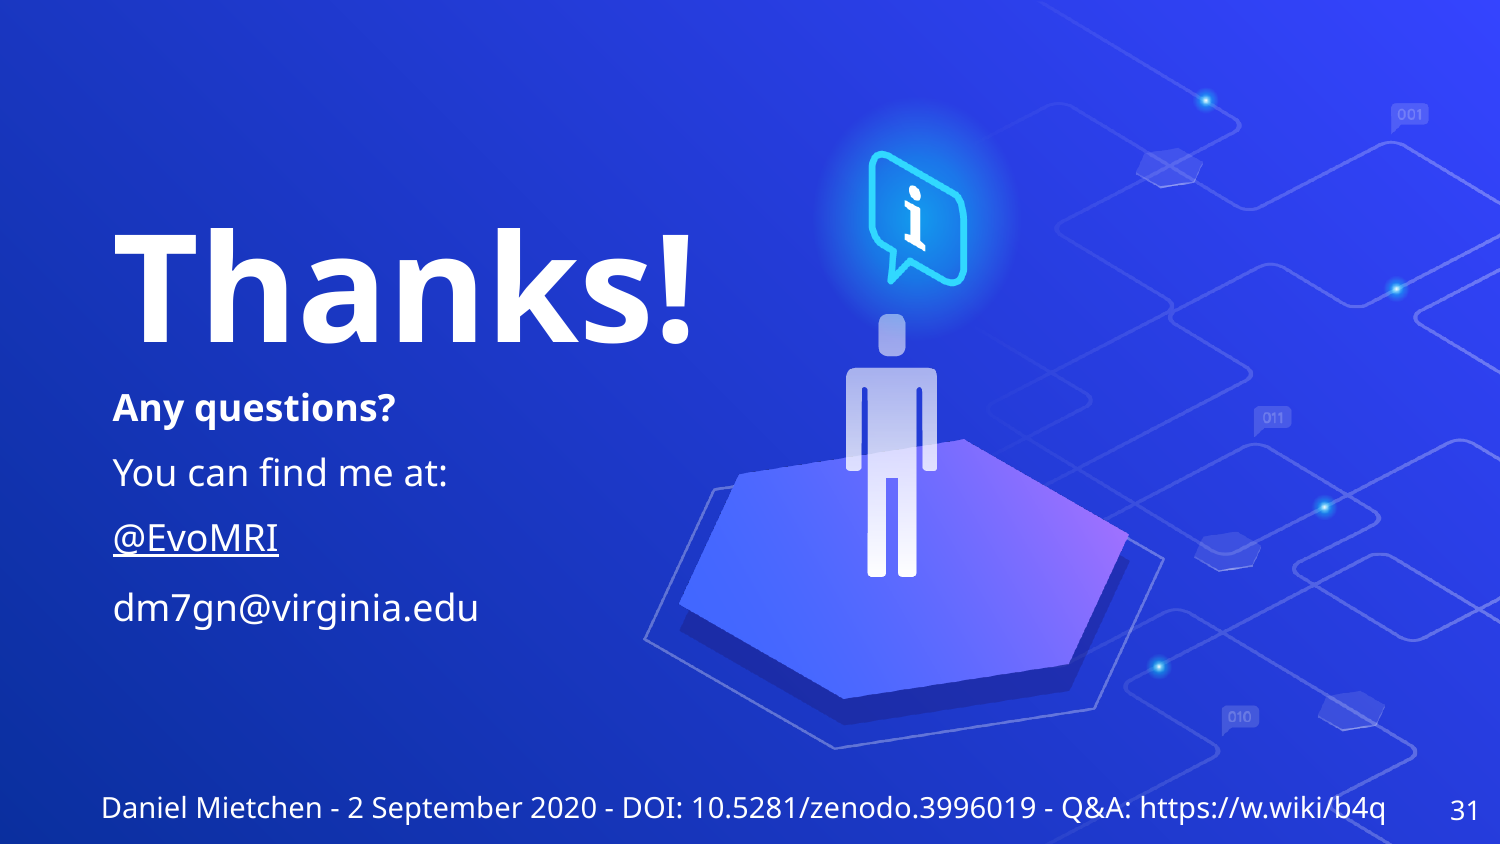

# Thanks!
Any questions?
You can find me at:
@EvoMRI
dm7gn@virginia.edu
Daniel Mietchen - 2 September 2020 - DOI: 10.5281/zenodo.3996019 - Q&A: https://w.wiki/b4q